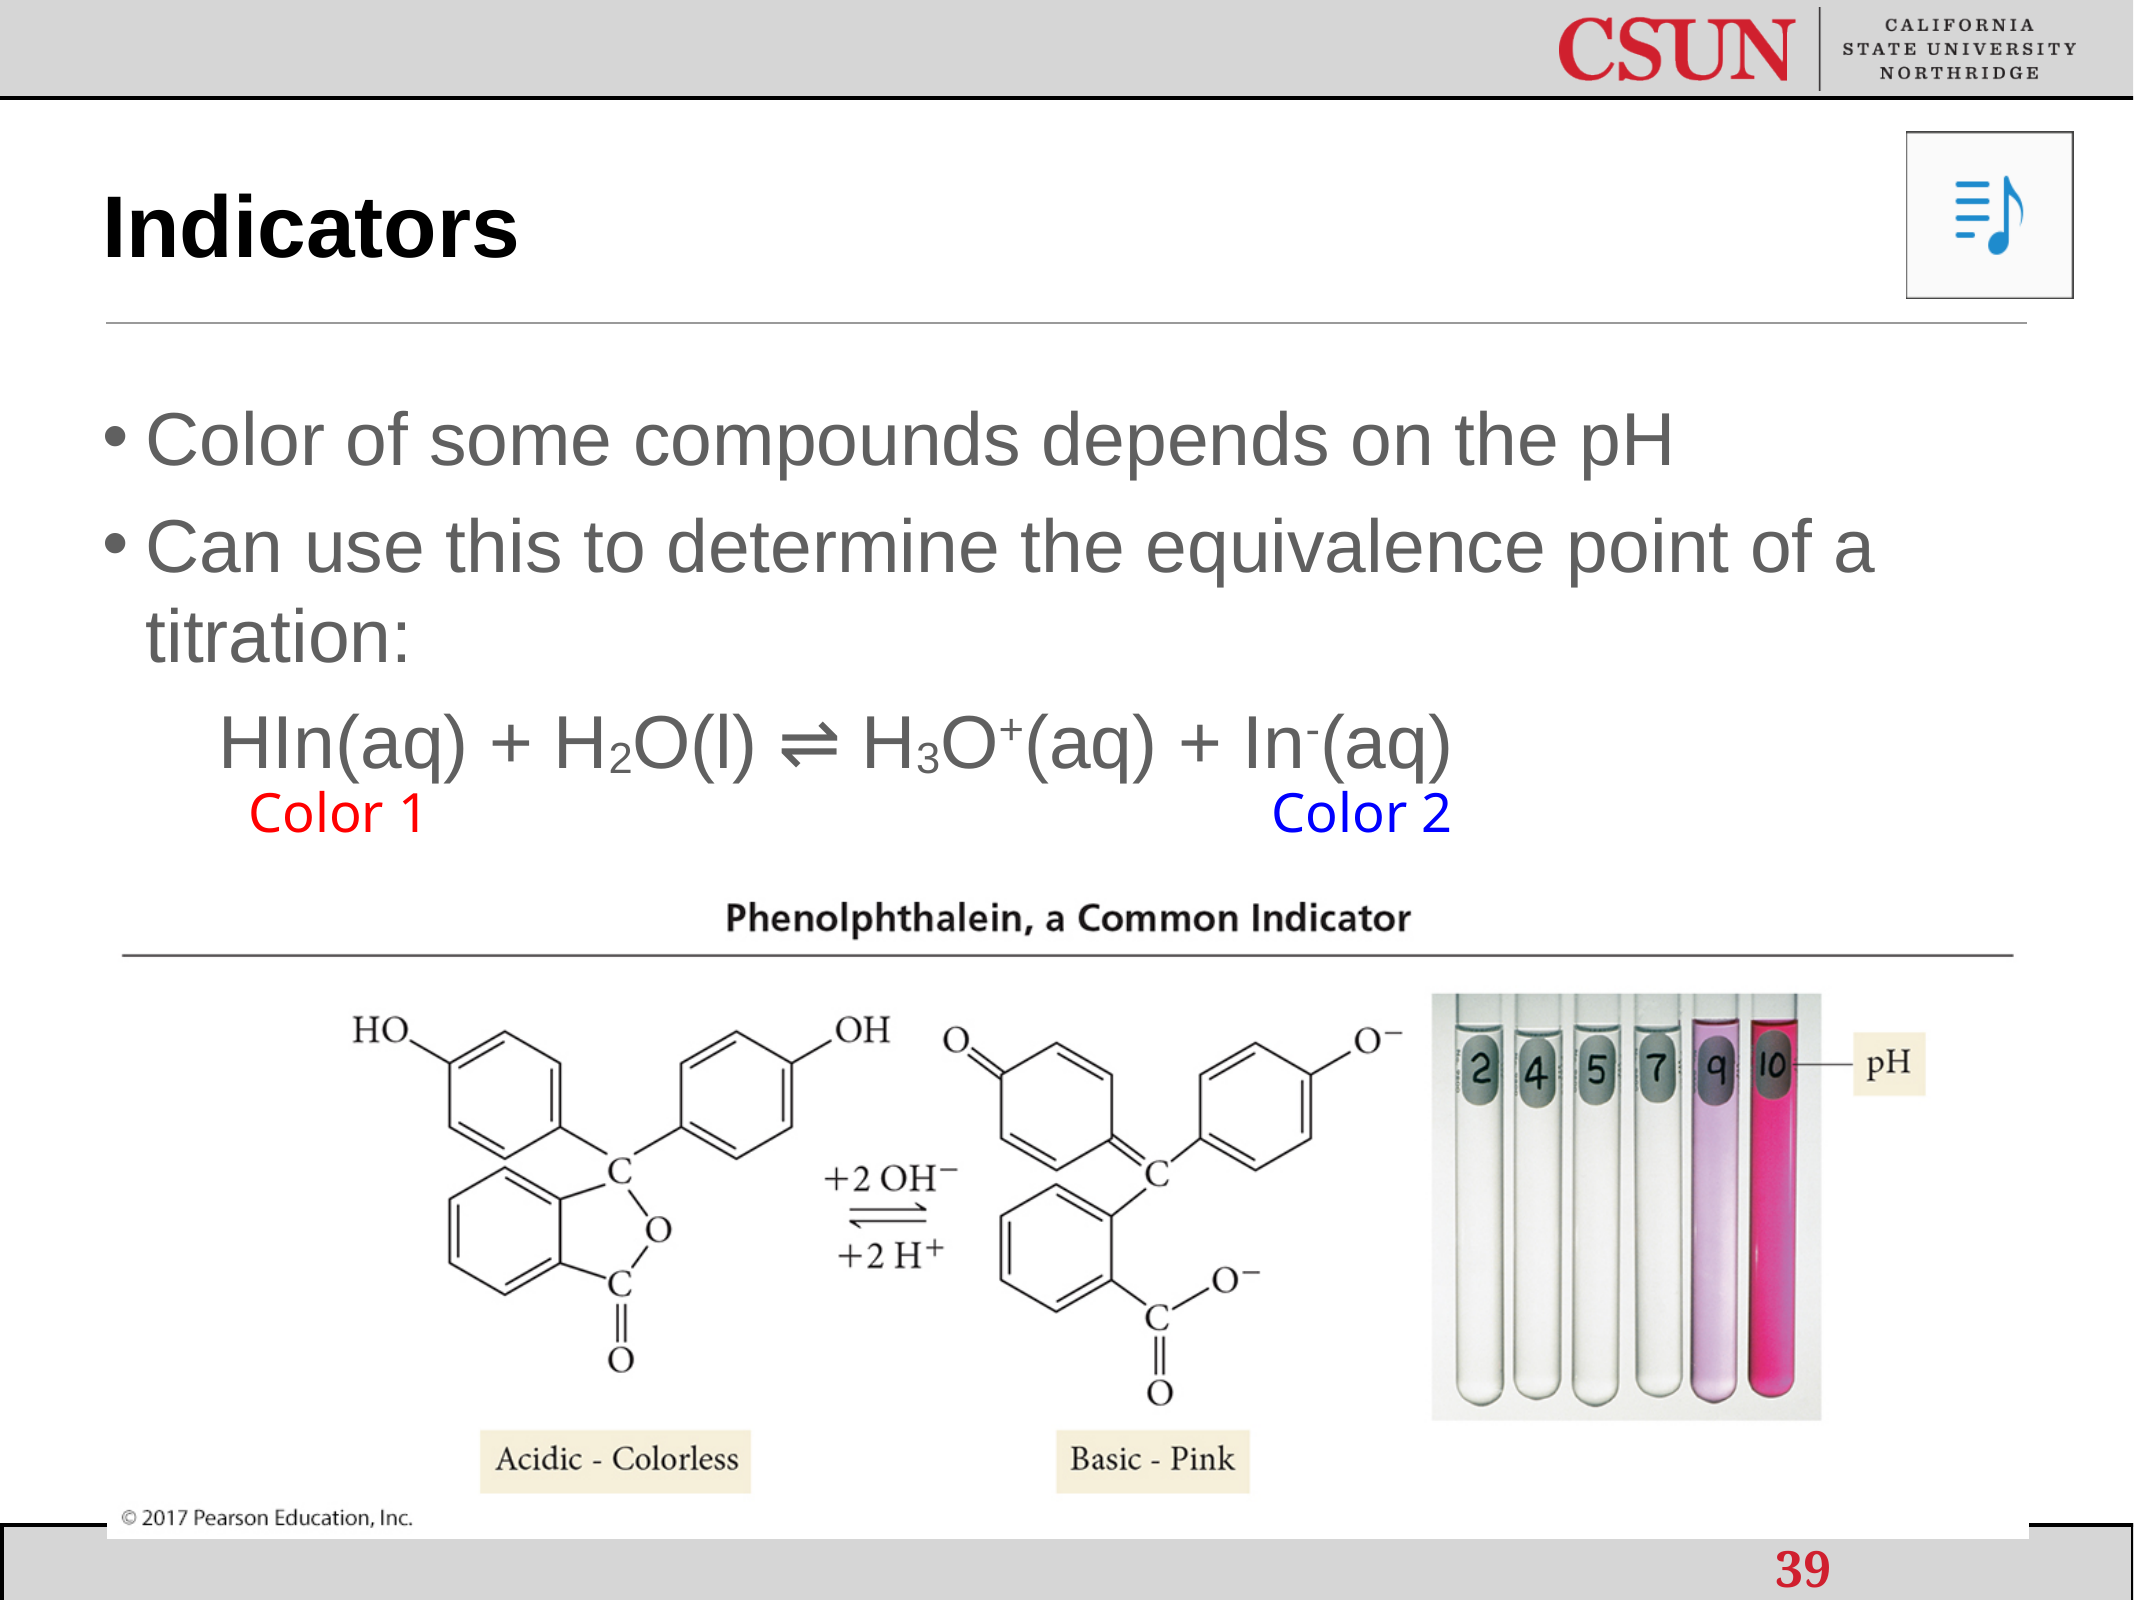

# Indicators
Color of some compounds depends on the pH
Can use this to determine the equivalence point of a titration:
HIn(aq) + H2O(l) ⇌ H3O+(aq) + In-(aq)
Color 1
Color 2
39